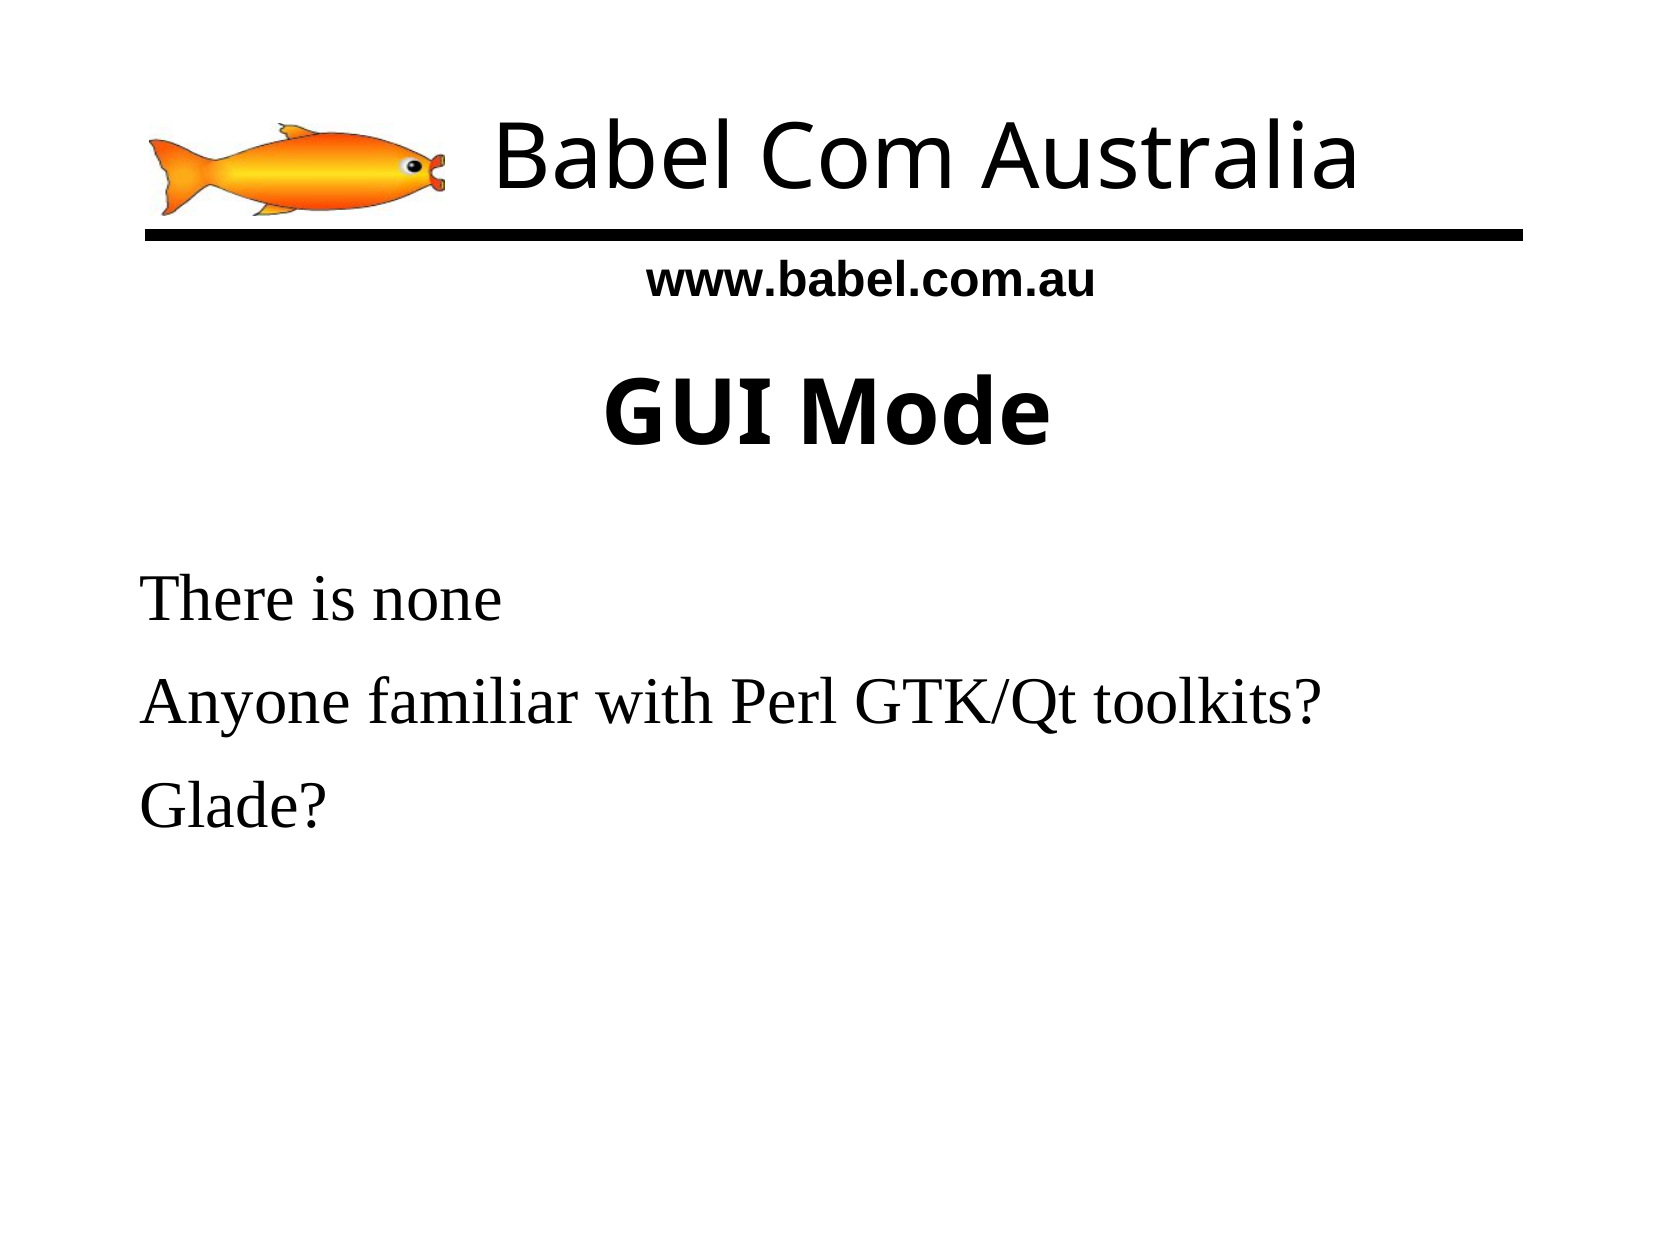

# GUI Mode
There is none
Anyone familiar with Perl GTK/Qt toolkits?
Glade?